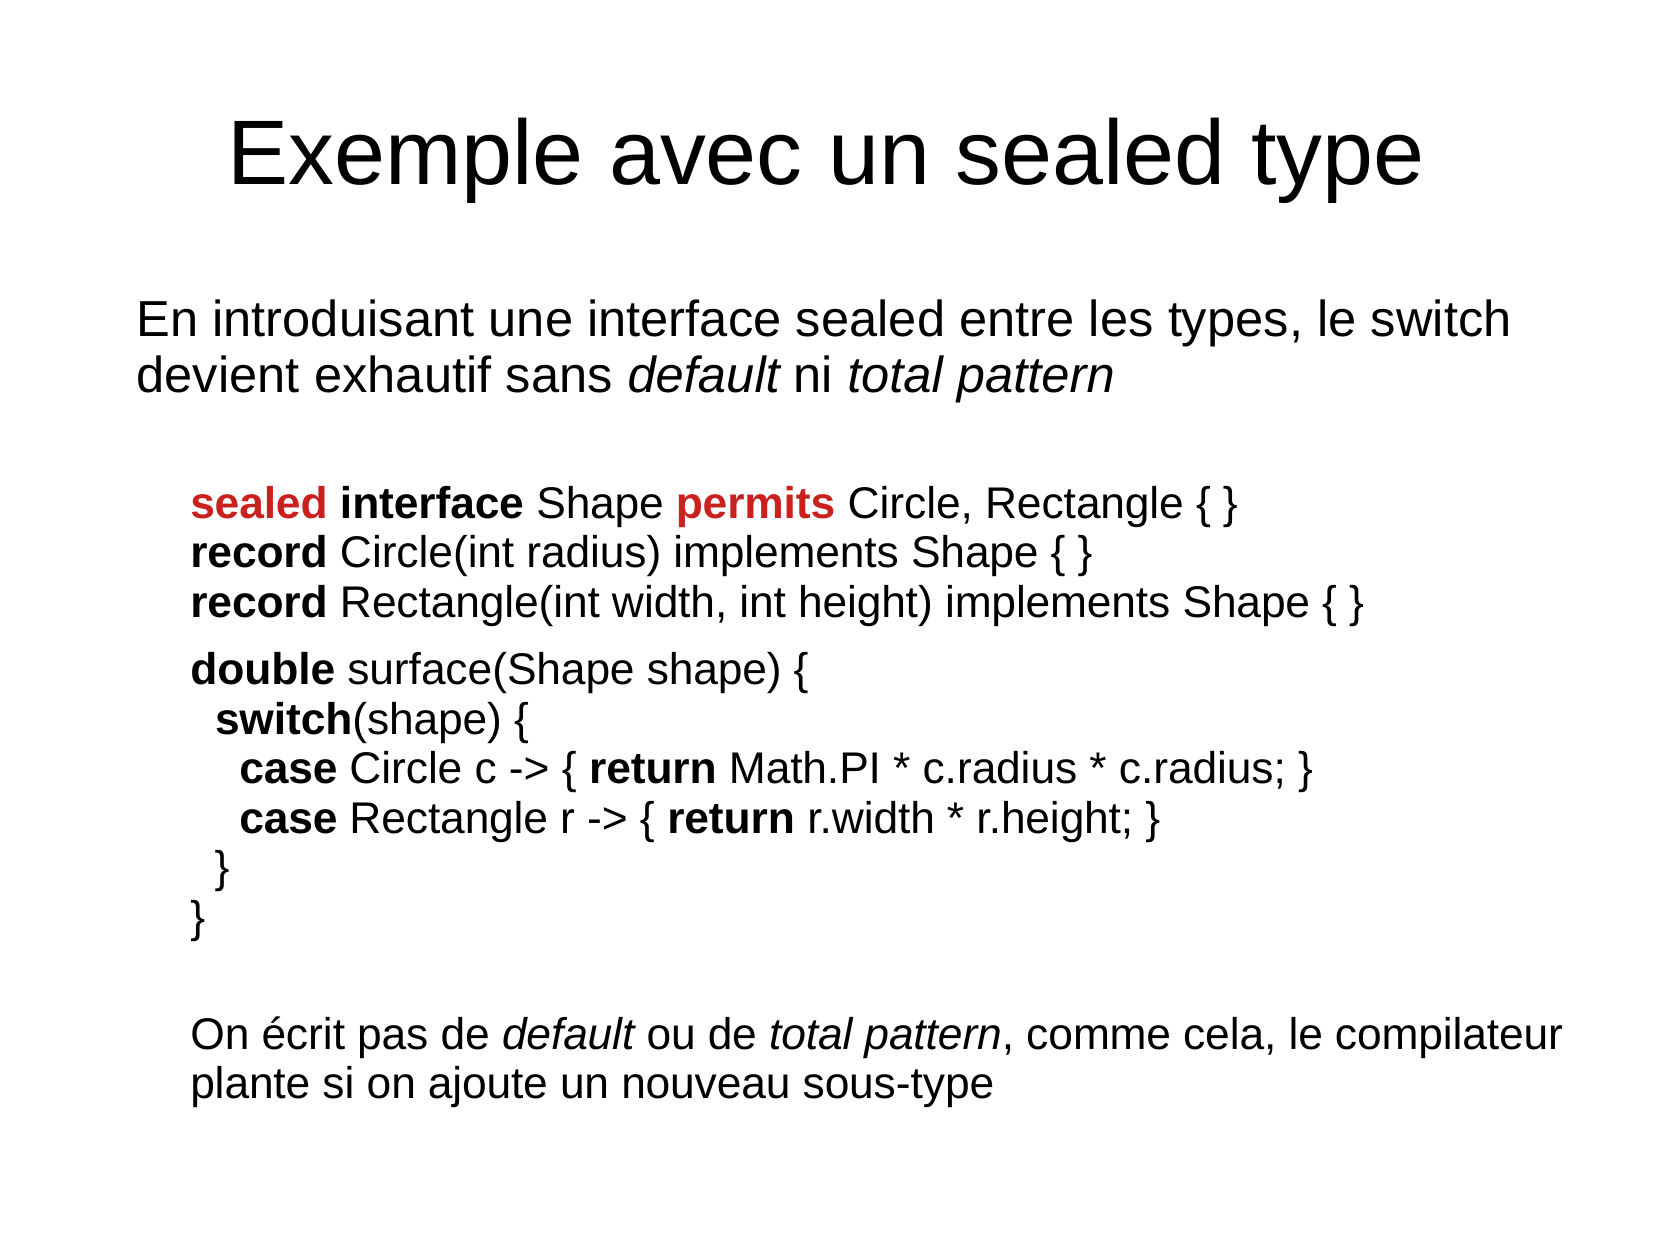

# Exemple avec un sealed type
En introduisant une interface sealed entre les types, le switch devient exhautif sans default ni total pattern
sealed interface Shape permits Circle, Rectangle { }
record Circle(int radius) implements Shape { }
record Rectangle(int width, int height) implements Shape { }
double surface(Shape shape) {
 switch(shape) {
 case Circle c -> { return Math.PI * c.radius * c.radius; }
 case Rectangle r -> { return r.width * r.height; }
 }
}
On écrit pas de default ou de total pattern, comme cela, le compilateur plante si on ajoute un nouveau sous-type